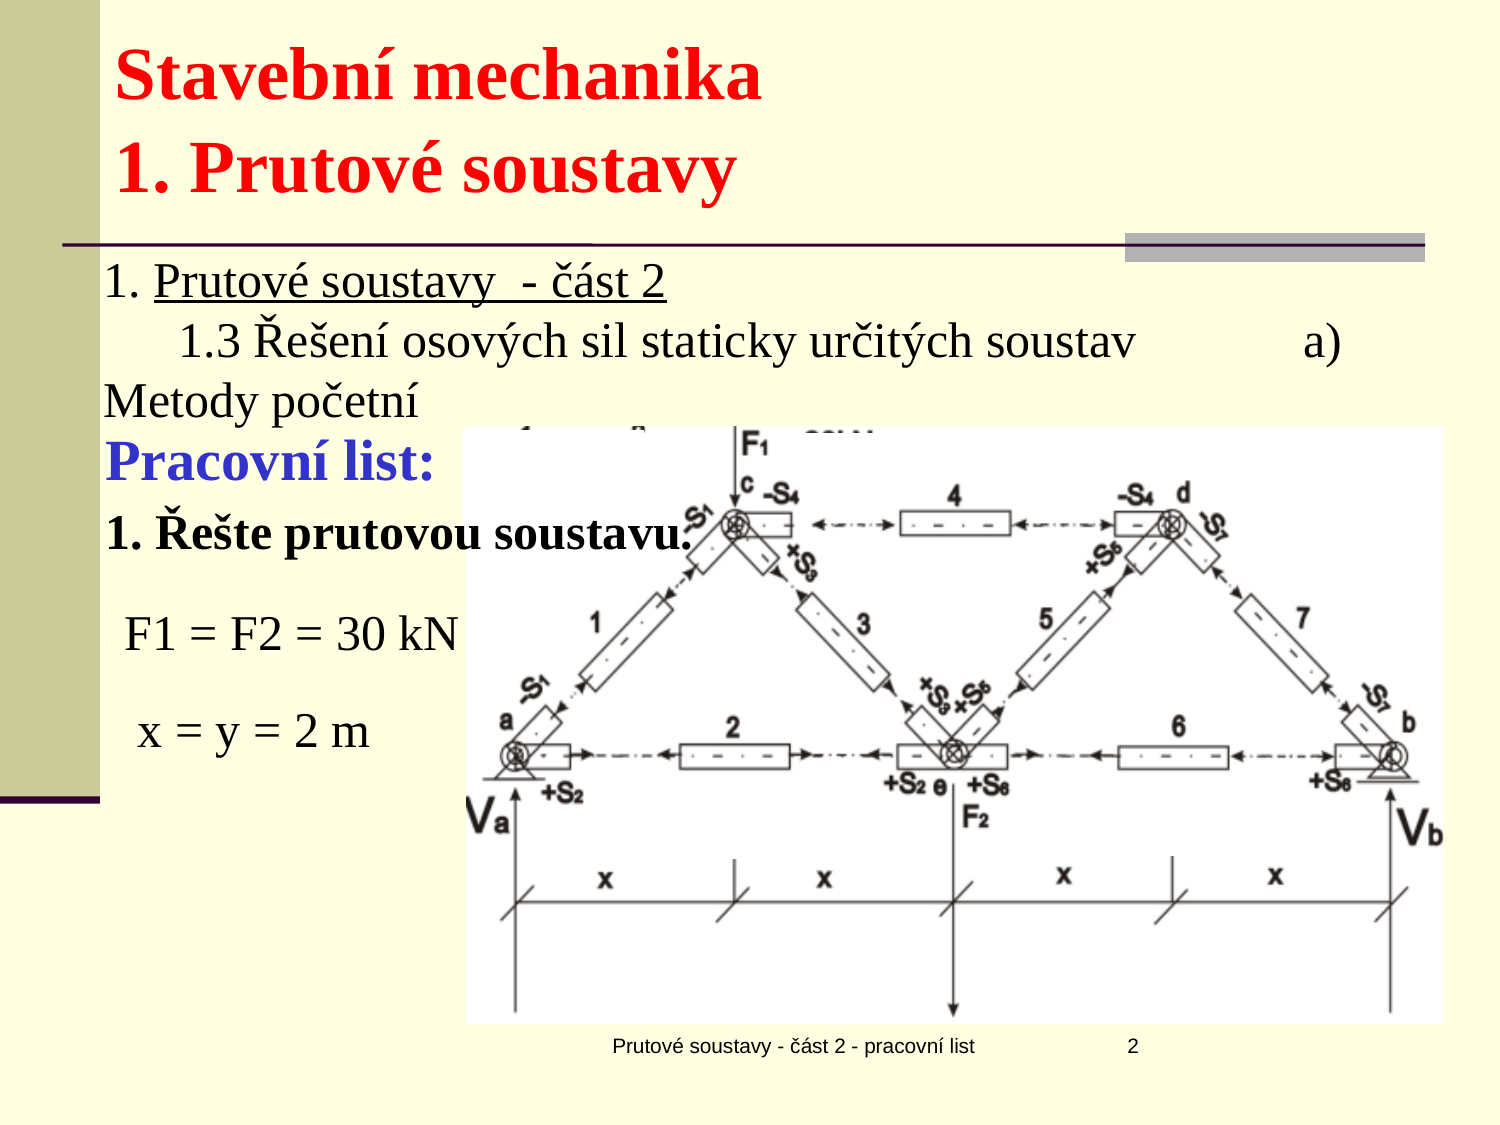

Stavební mechanika
1. Prutové soustavy
1. Prutové soustavy - část 2
	1.3 Řešení osových sil staticky určitých soustav			a) Metody početní
Pracovní list:
1. Řešte prutovou soustavu.
F1 = F2 = 30 kN
x = y = 2 m
Prutové soustavy - část 2 - pracovní list